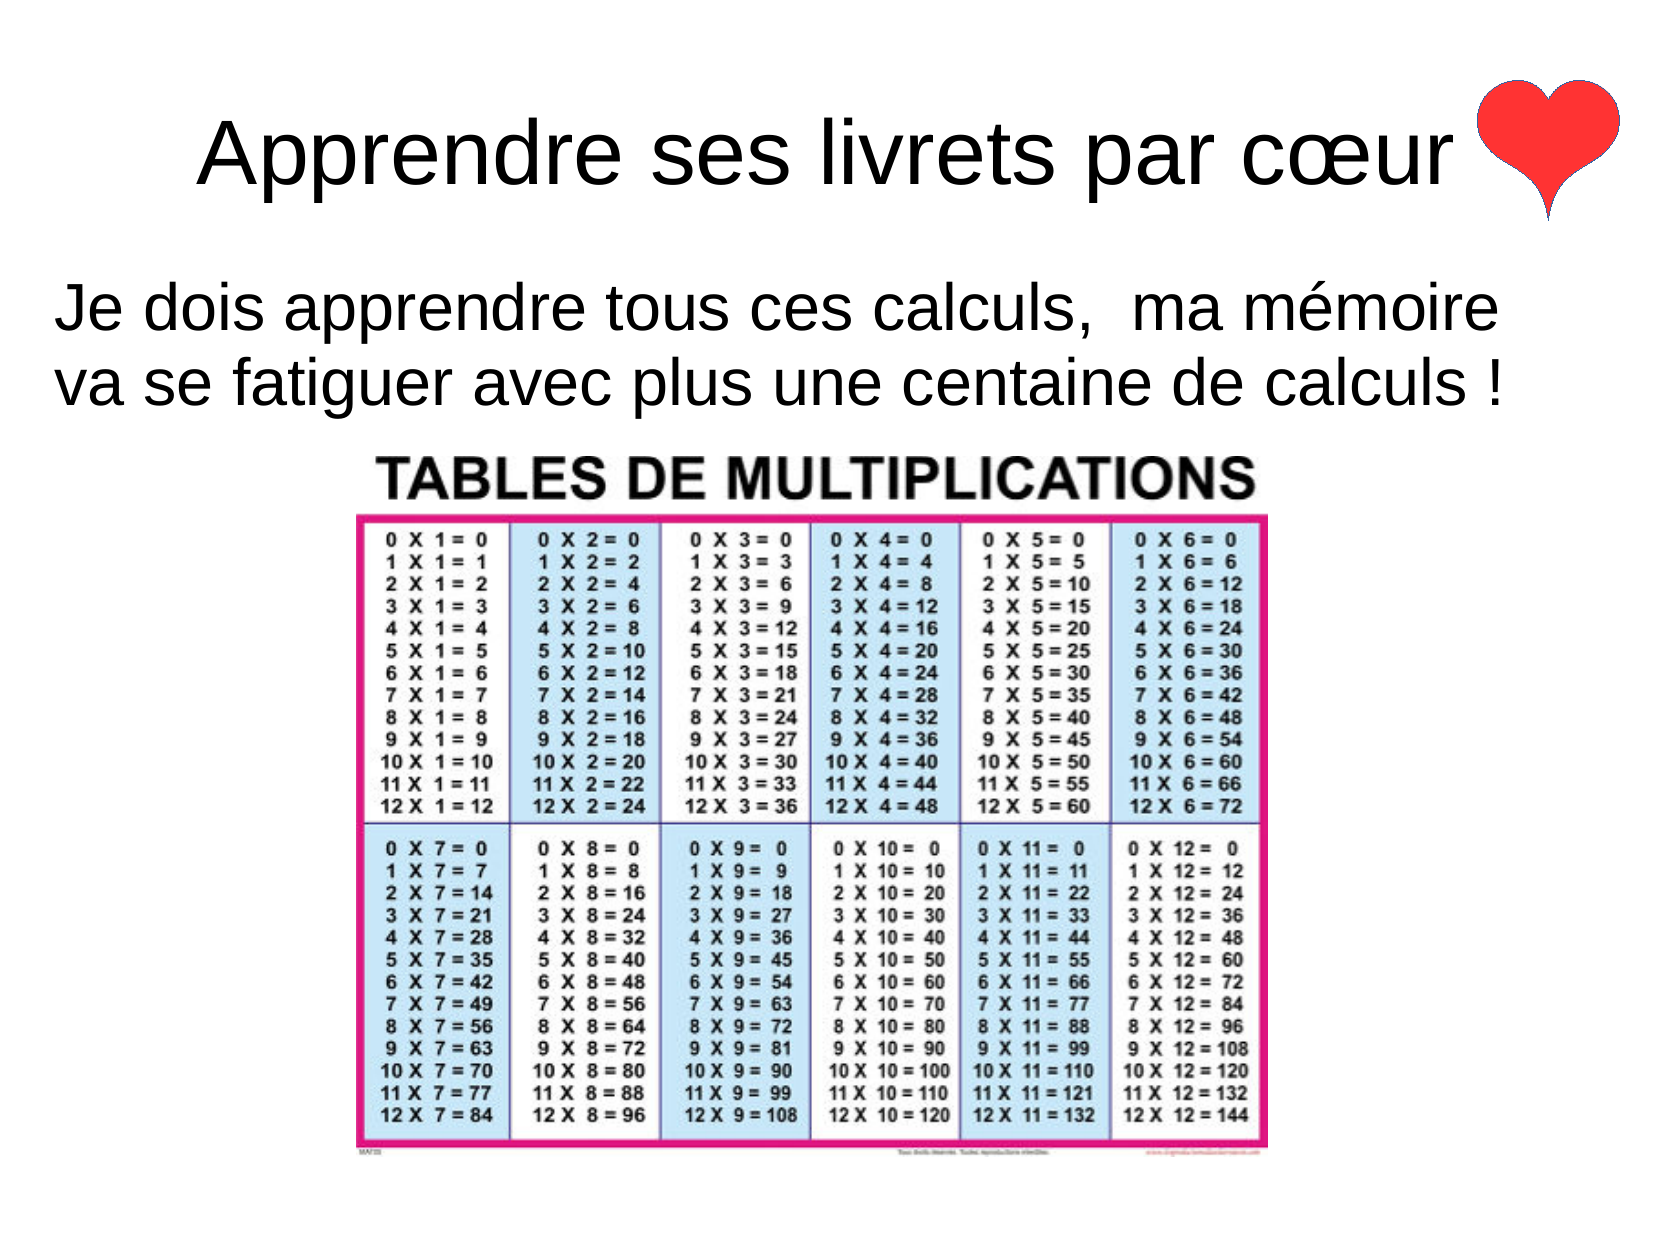

# Apprendre ses livrets par cœur
Je dois apprendre tous ces calculs, ma mémoire va se fatiguer avec plus une centaine de calculs !